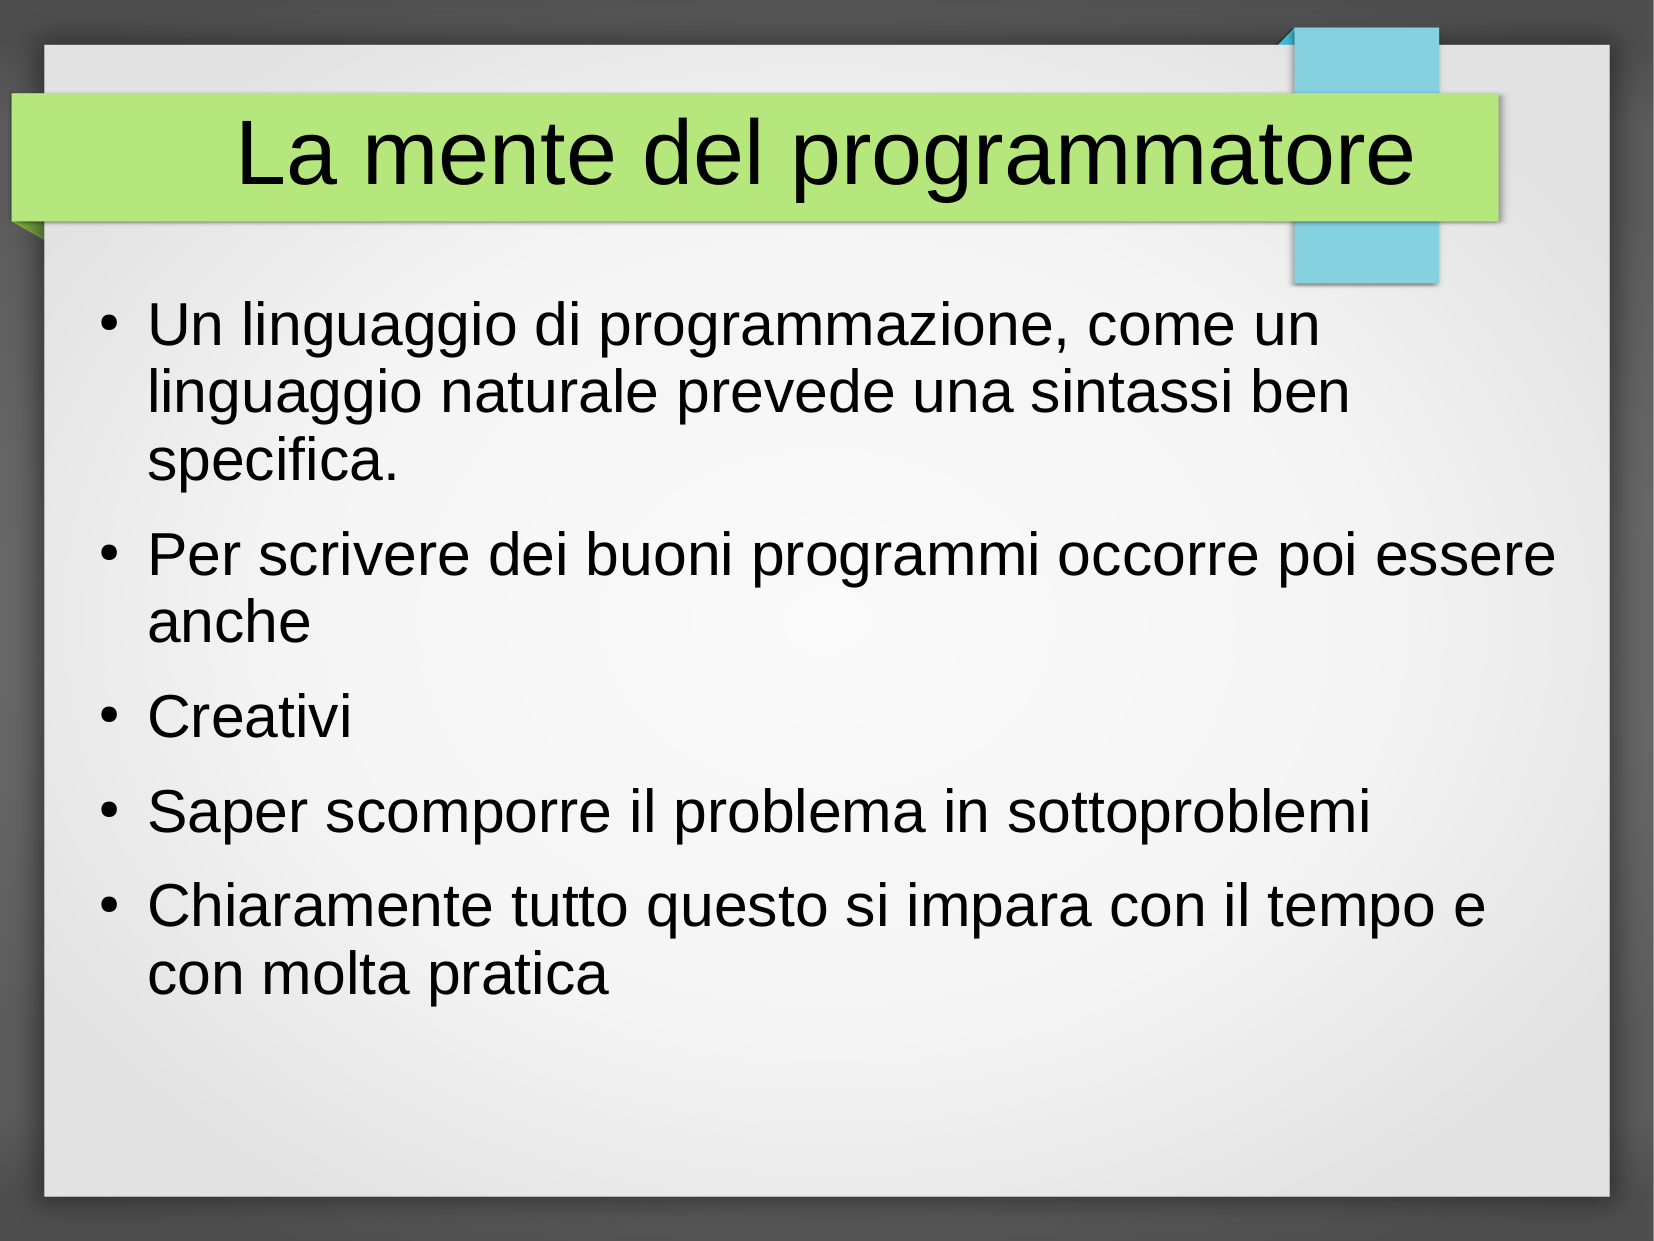

# La mente del programmatore
Un linguaggio di programmazione, come un linguaggio naturale prevede una sintassi ben specifica.
Per scrivere dei buoni programmi occorre poi essere anche
Creativi
Saper scomporre il problema in sottoproblemi
Chiaramente tutto questo si impara con il tempo e con molta pratica